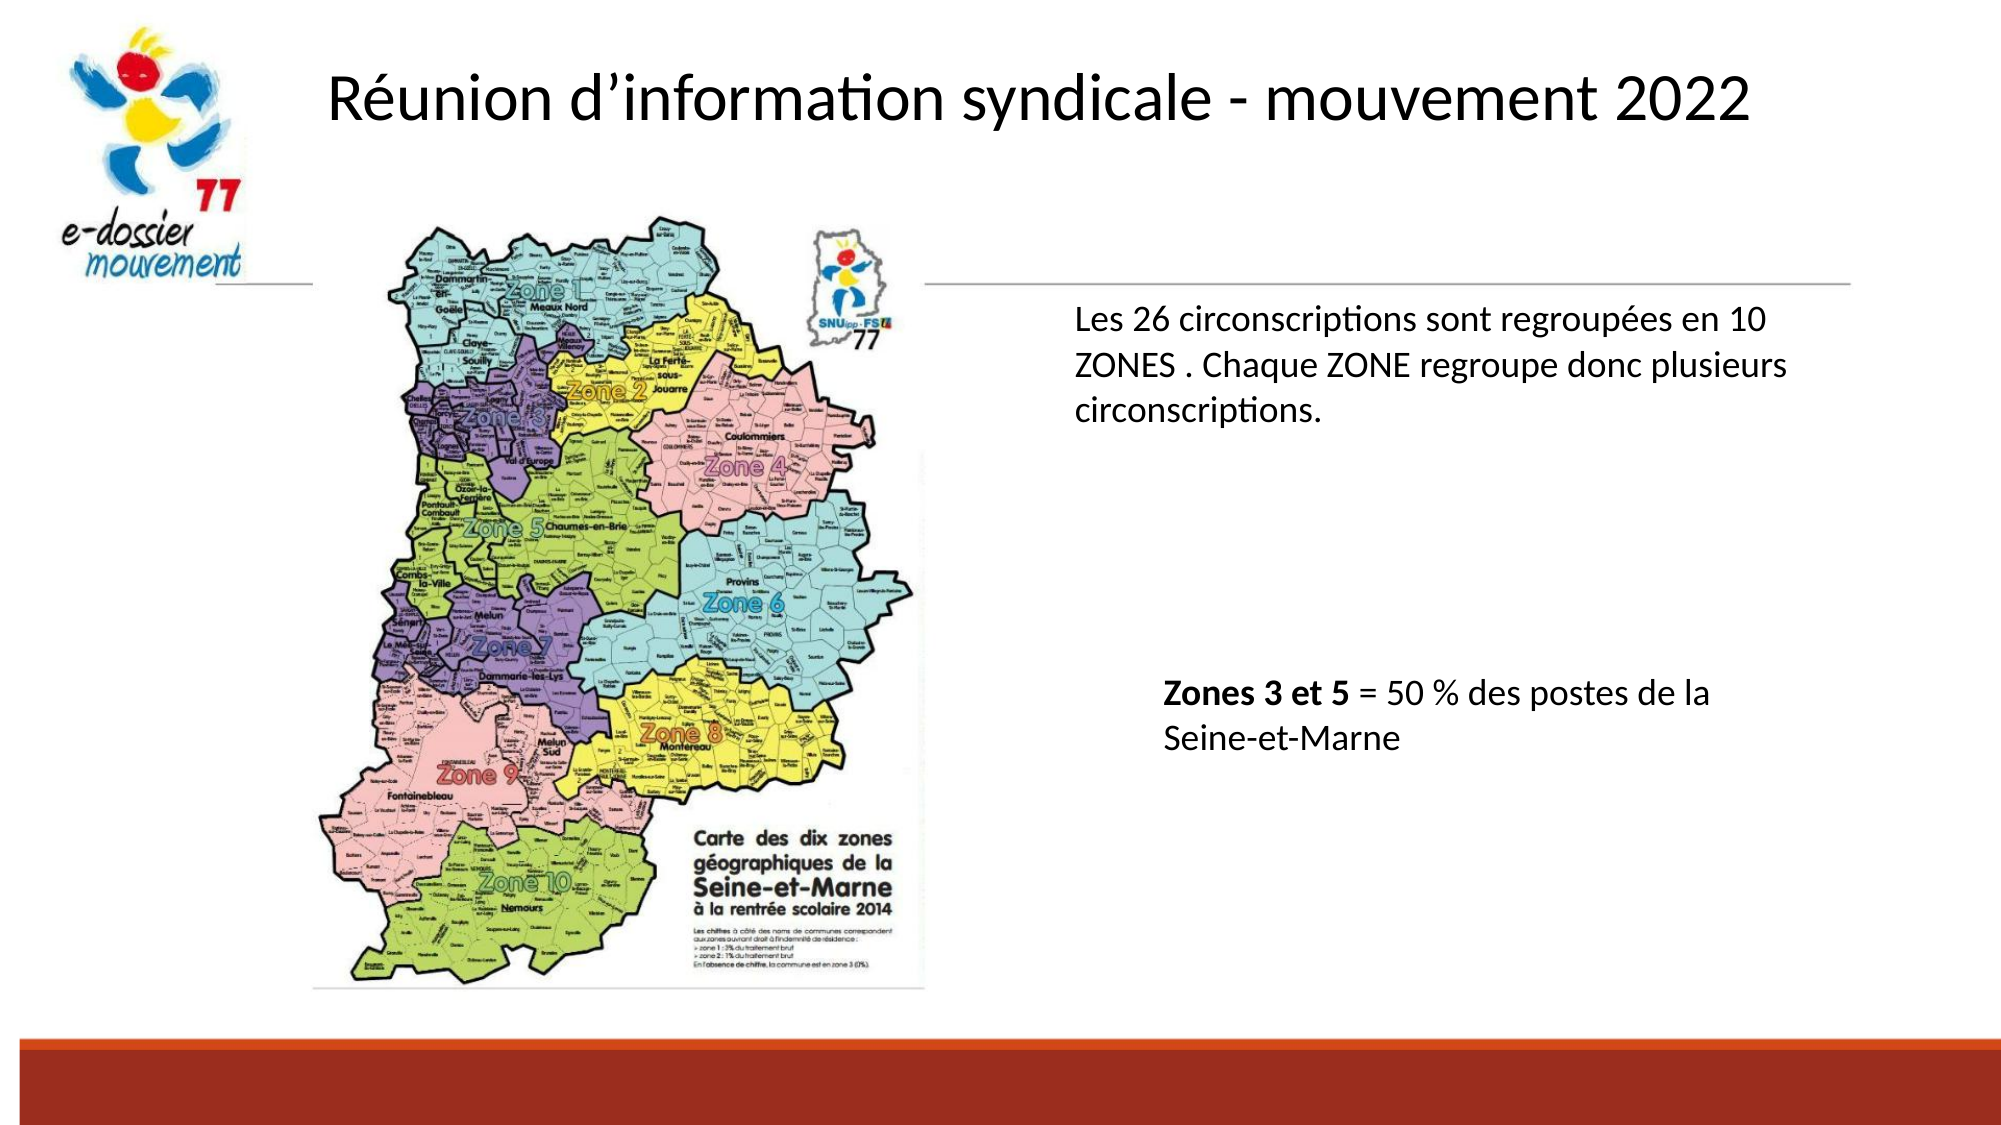

Réunion d’information syndicale - mouvement 2022
Les 26 circonscriptions sont regroupées en 10 ZONES . Chaque ZONE regroupe donc plusieurs
circonscriptions.
Zones 3 et 5 = 50 % des postes de la
Seine-et-Marne